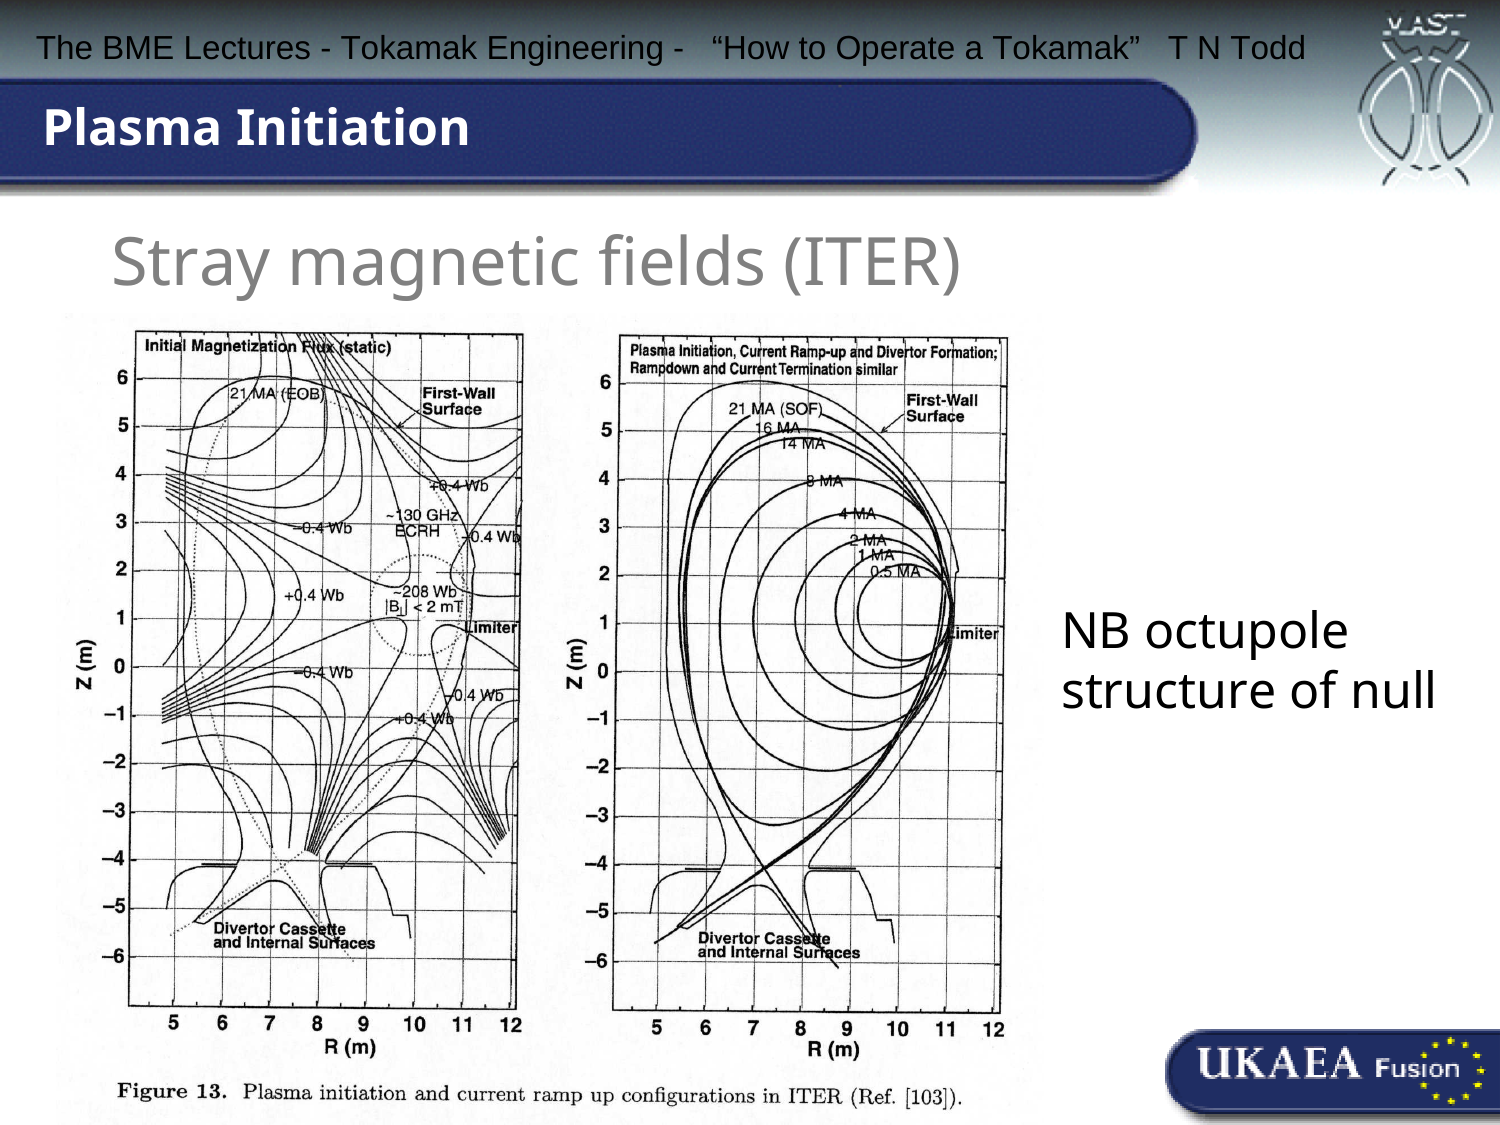

Plasma Initiation
The BME Lectures - Tokamak Engineering - “How to Operate a Tokamak” T N Todd
Stray magnetic fields (ITER)
NB octupole
structure of null